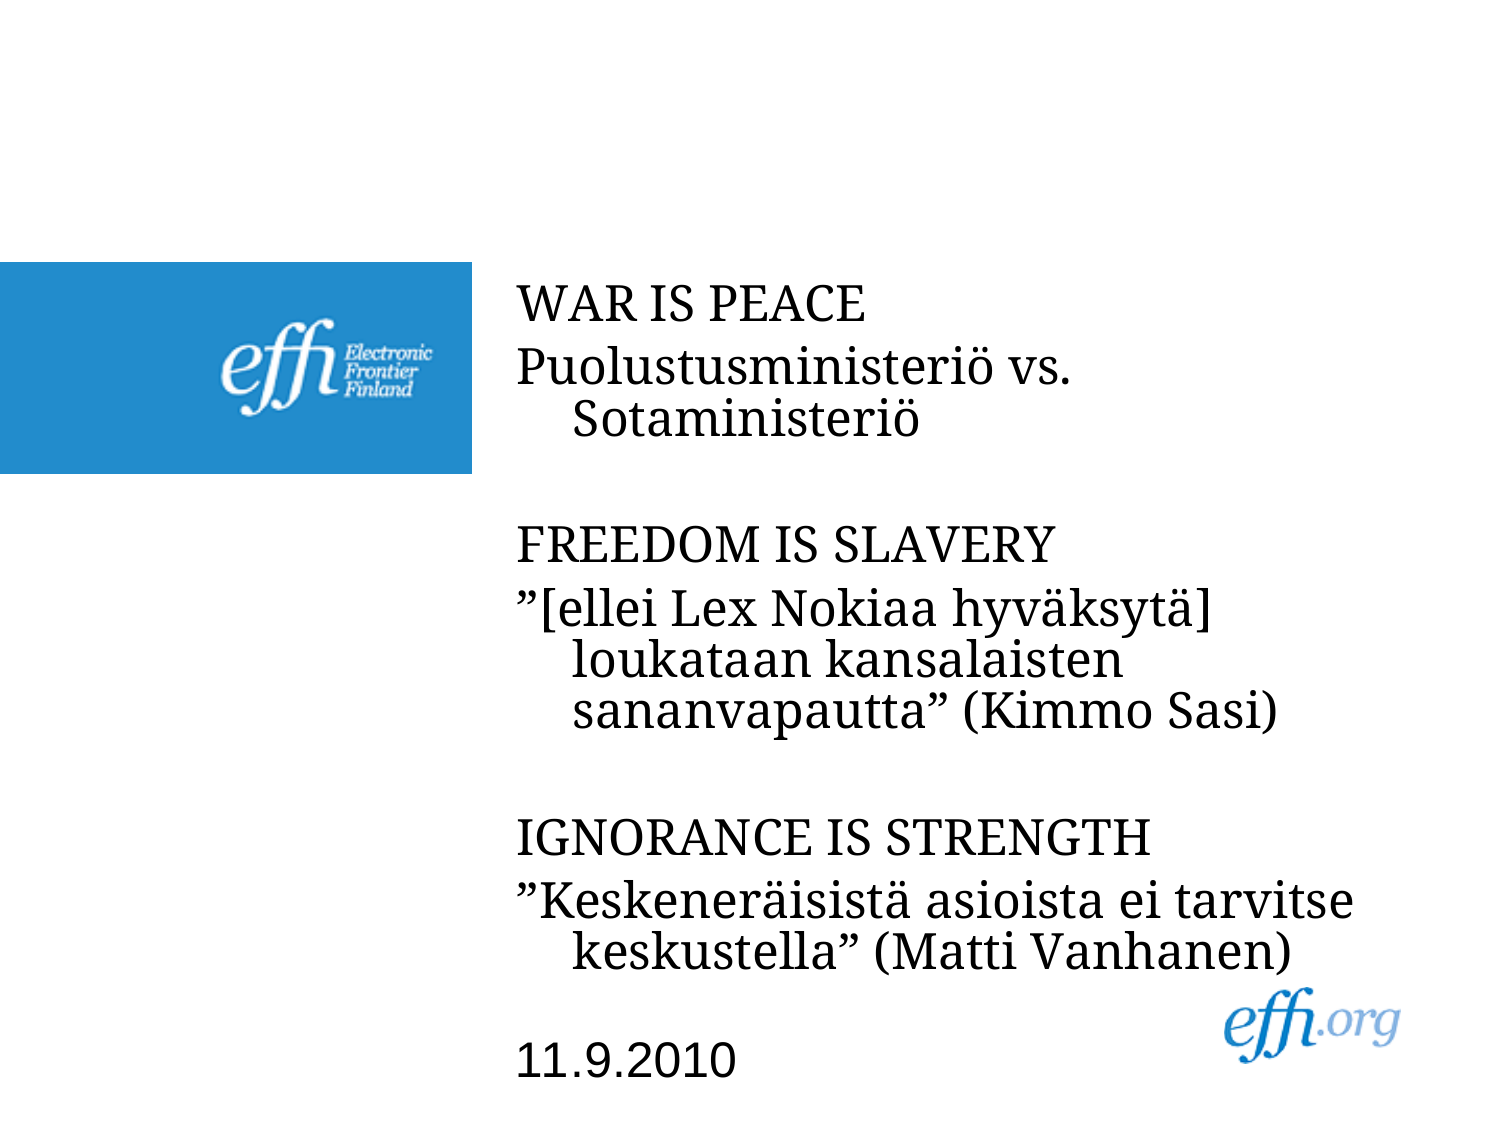

# WAR IS PEACE
Puolustusministeriö vs. Sotaministeriö
FREEDOM IS SLAVERY
”[ellei Lex Nokiaa hyväksytä] loukataan kansalaisten sananvapautta” (Kimmo Sasi)
IGNORANCE IS STRENGTH
”Keskeneräisistä asioista ei tarvitse keskustella” (Matti Vanhanen)